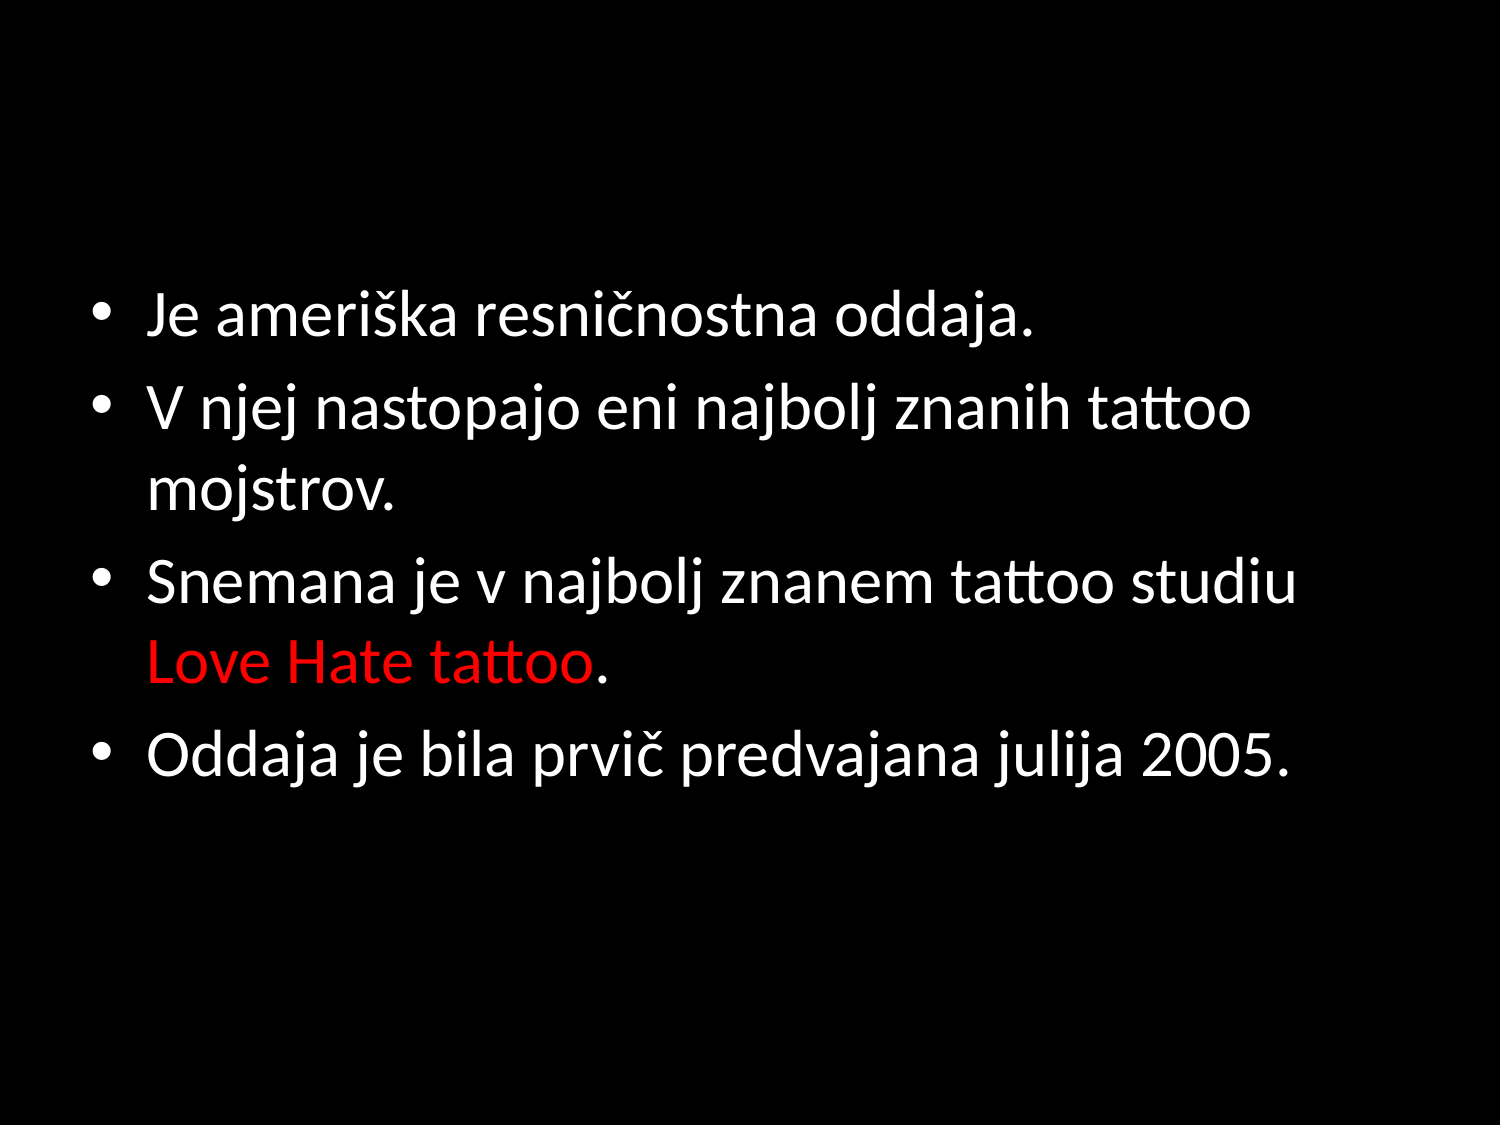

#
Je ameriška resničnostna oddaja.
V njej nastopajo eni najbolj znanih tattoo mojstrov.
Snemana je v najbolj znanem tattoo studiu Love Hate tattoo.
Oddaja je bila prvič predvajana julija 2005.